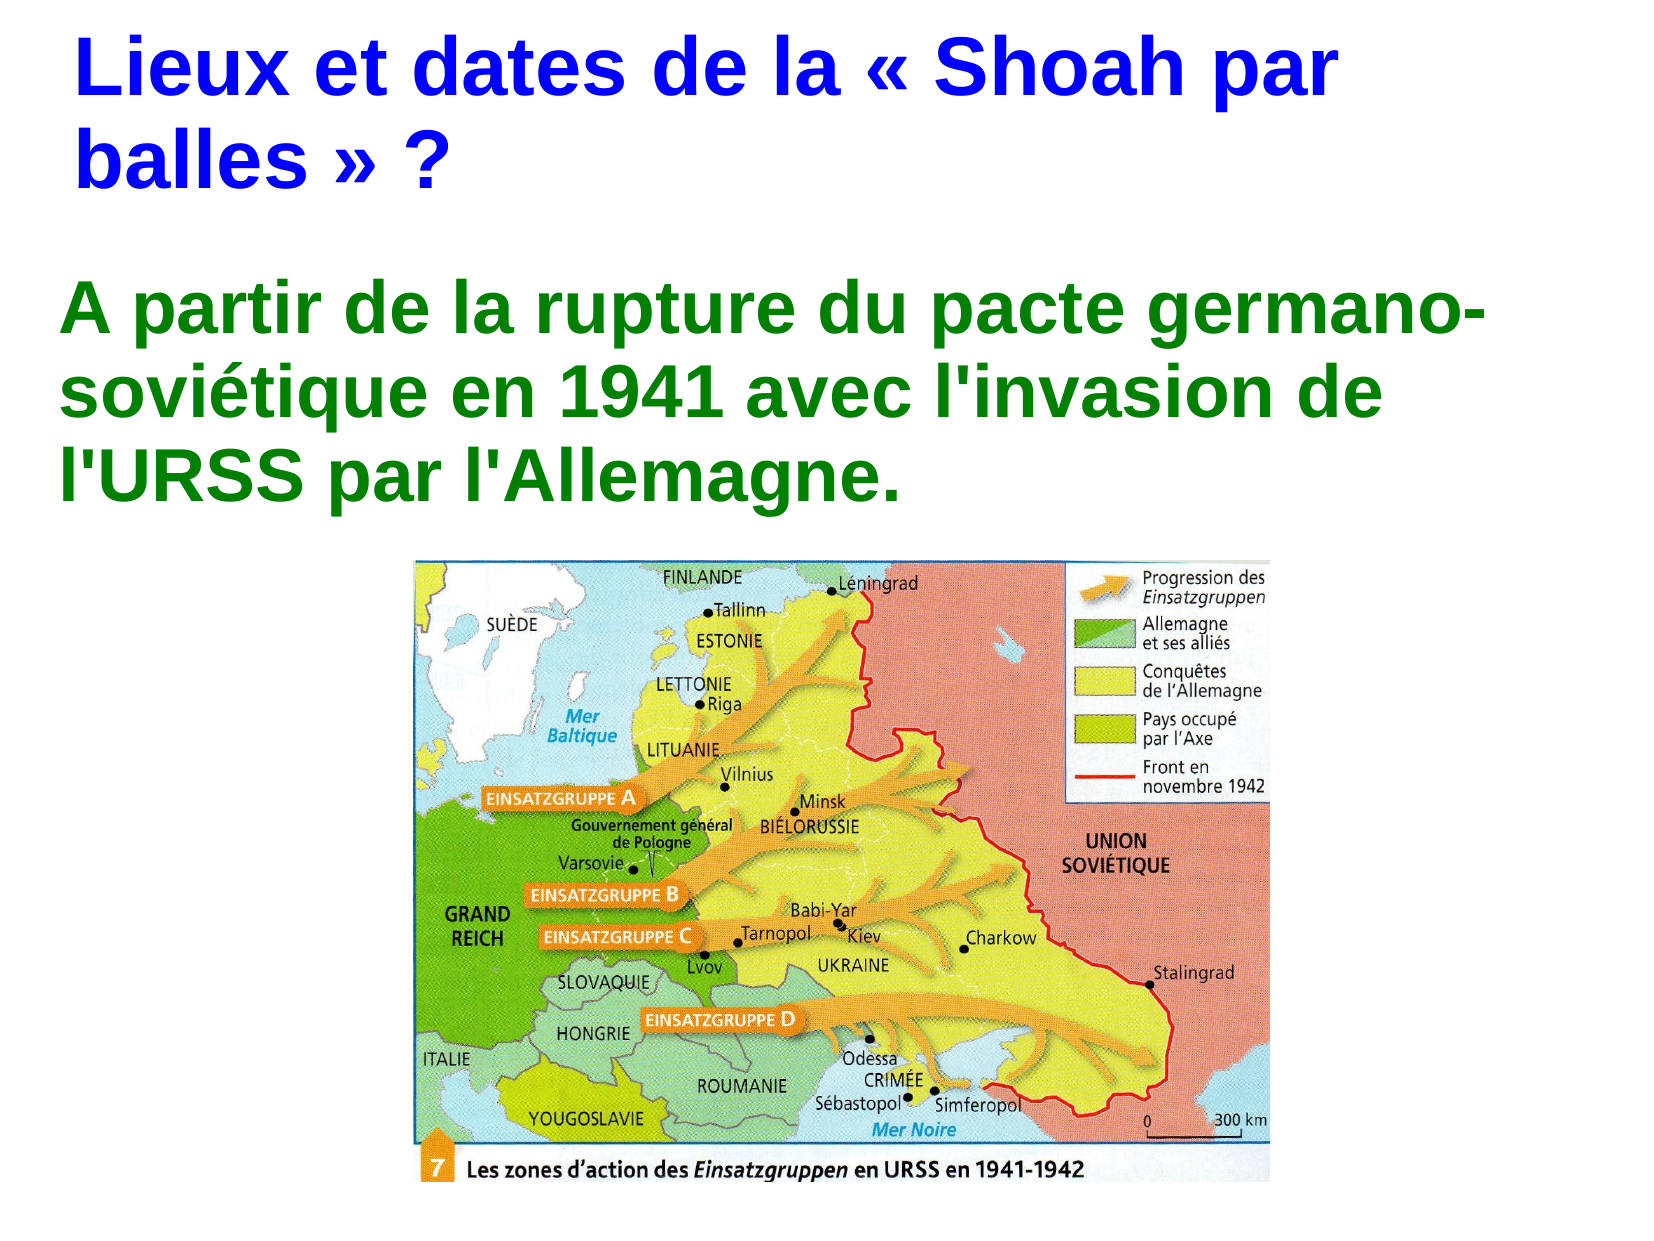

Lieux et dates de la « Shoah par balles » ?
# A partir de la rupture du pacte germano-soviétique en 1941 avec l'invasion de l'URSS par l'Allemagne.